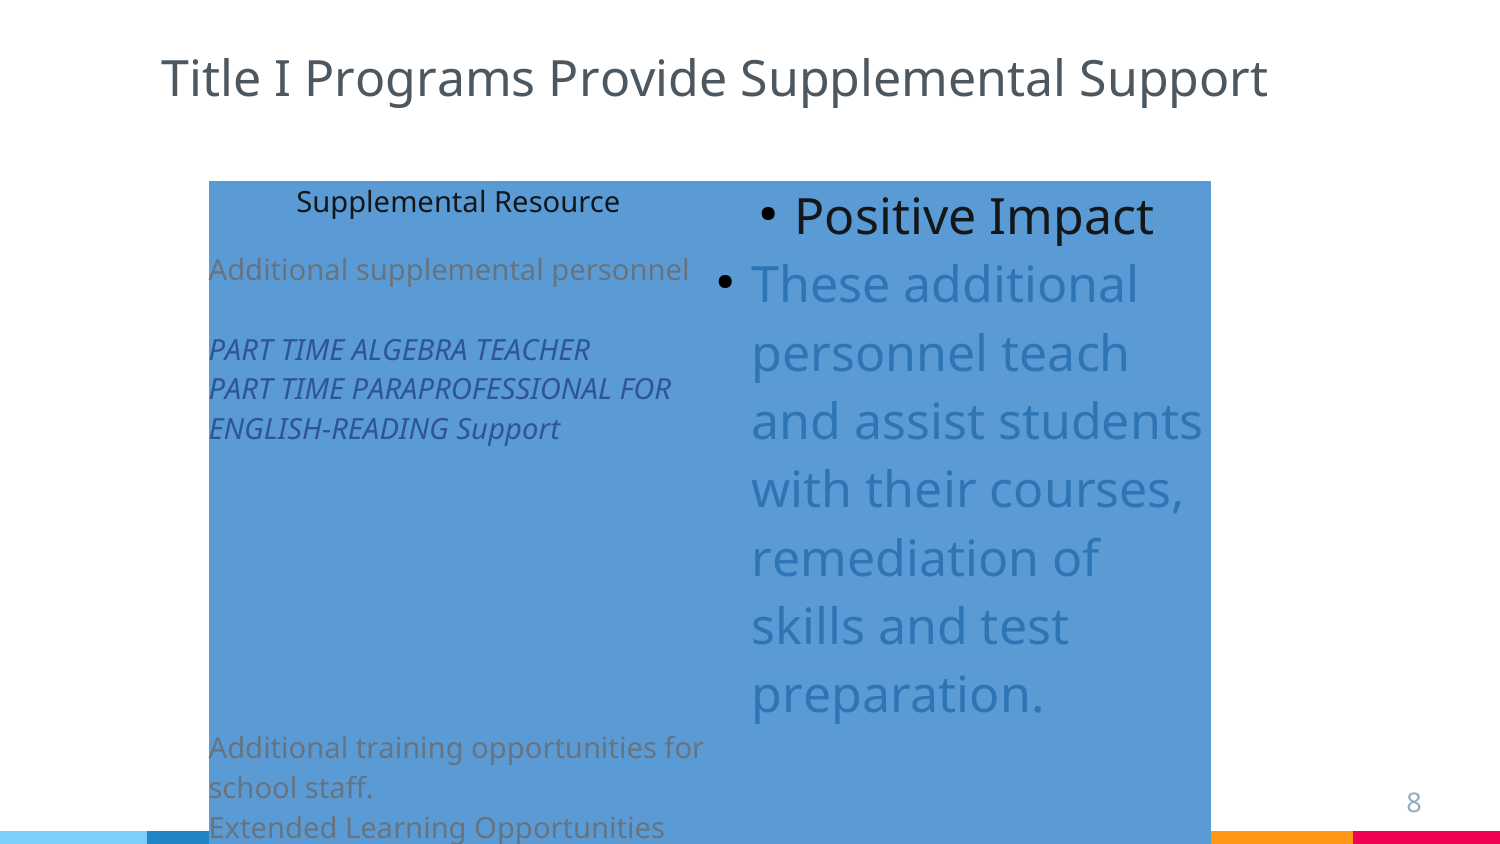

# Title I Programs Provide Supplemental Support
| Supplemental Resource | Positive Impact |
| --- | --- |
| Additional supplemental personnel PART TIME ALGEBRA TEACHER PART TIME PARAPROFESSIONAL FOR ENGLISH-READING Support | These additional personnel teach and assist students with their courses, remediation of skills and test preparation. |
| Additional training opportunities for school staff. | |
| Extended Learning Opportunities (before and/or after school programs) | |
| Parent and Family Engagement Resources and Training Workshops | Two Graduation Information Nights per year. |
| Supplemental teaching materials, equipment, and technology | Chromebooks for check-out. |
7